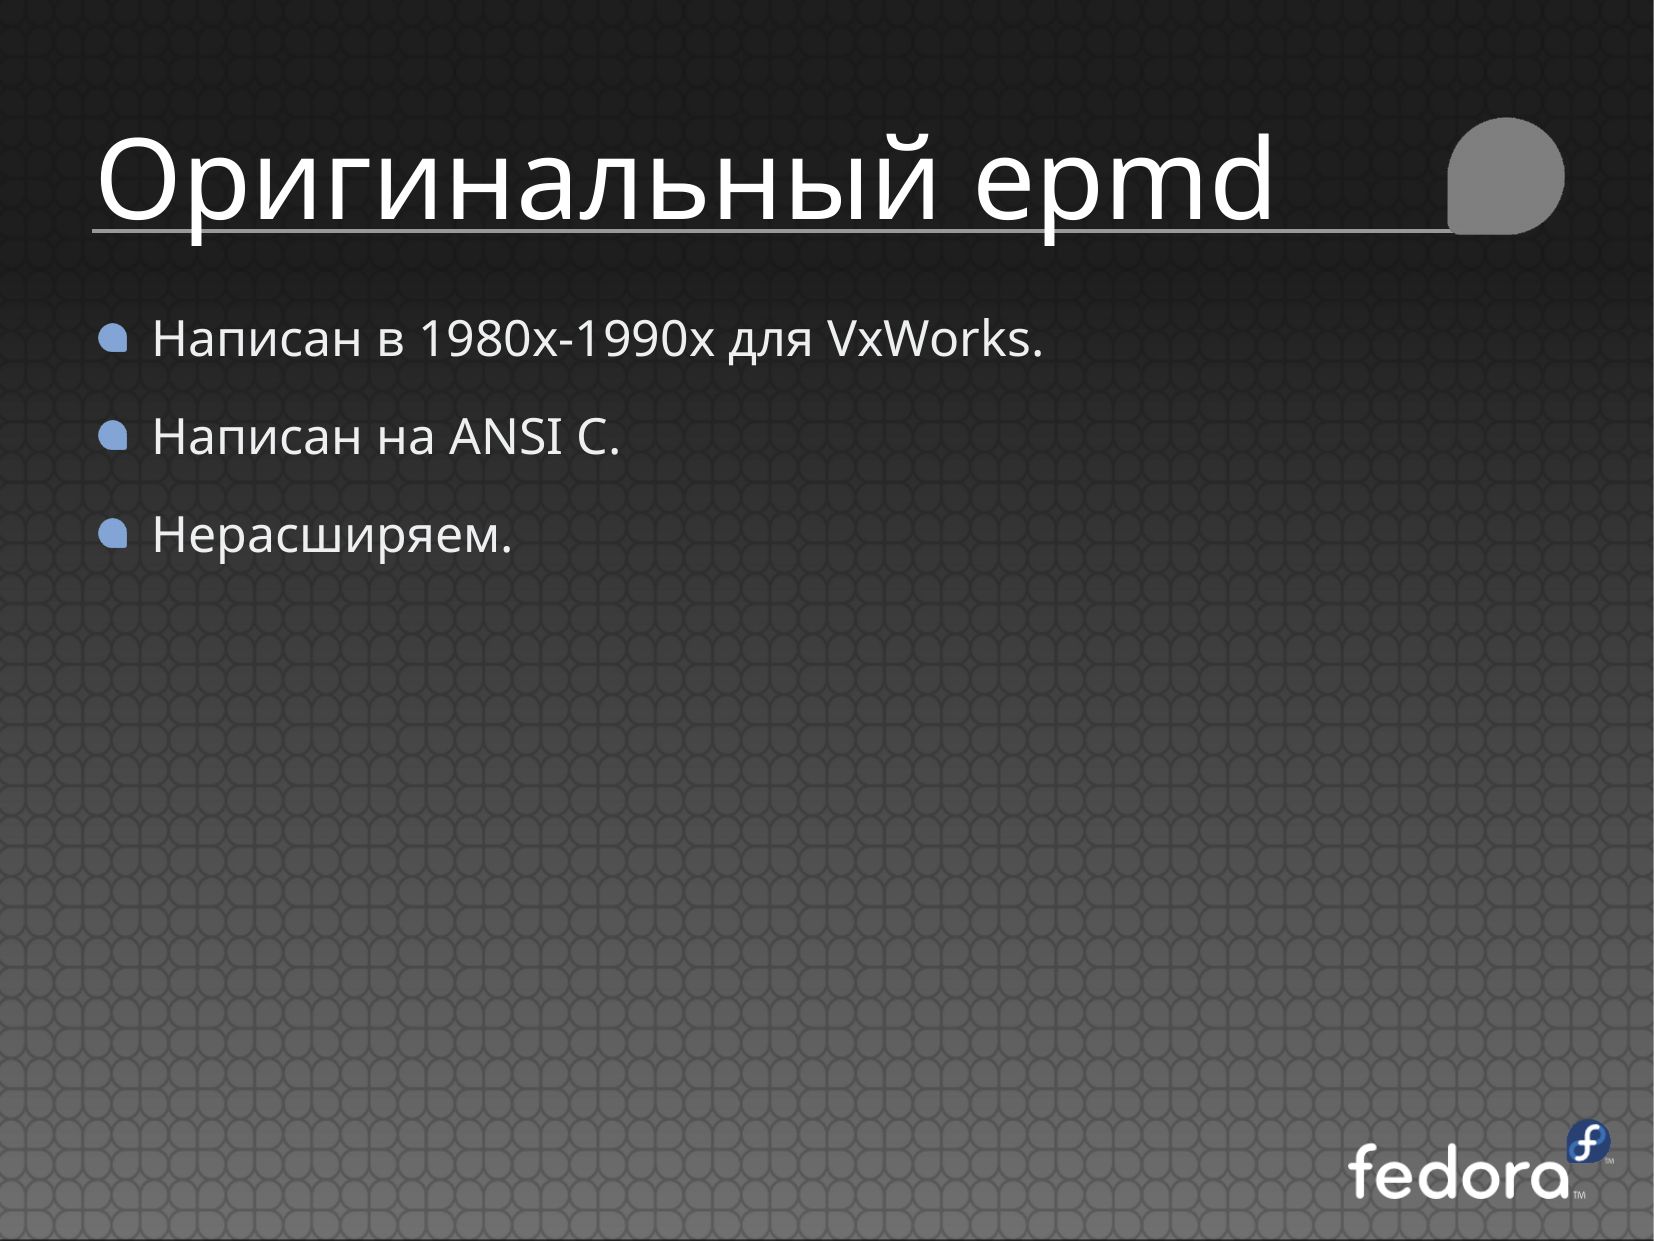

Оригинальный epmd
# Написан в 1980x-1990x для VxWorks.
Написан на ANSI C.
Нерасширяем.